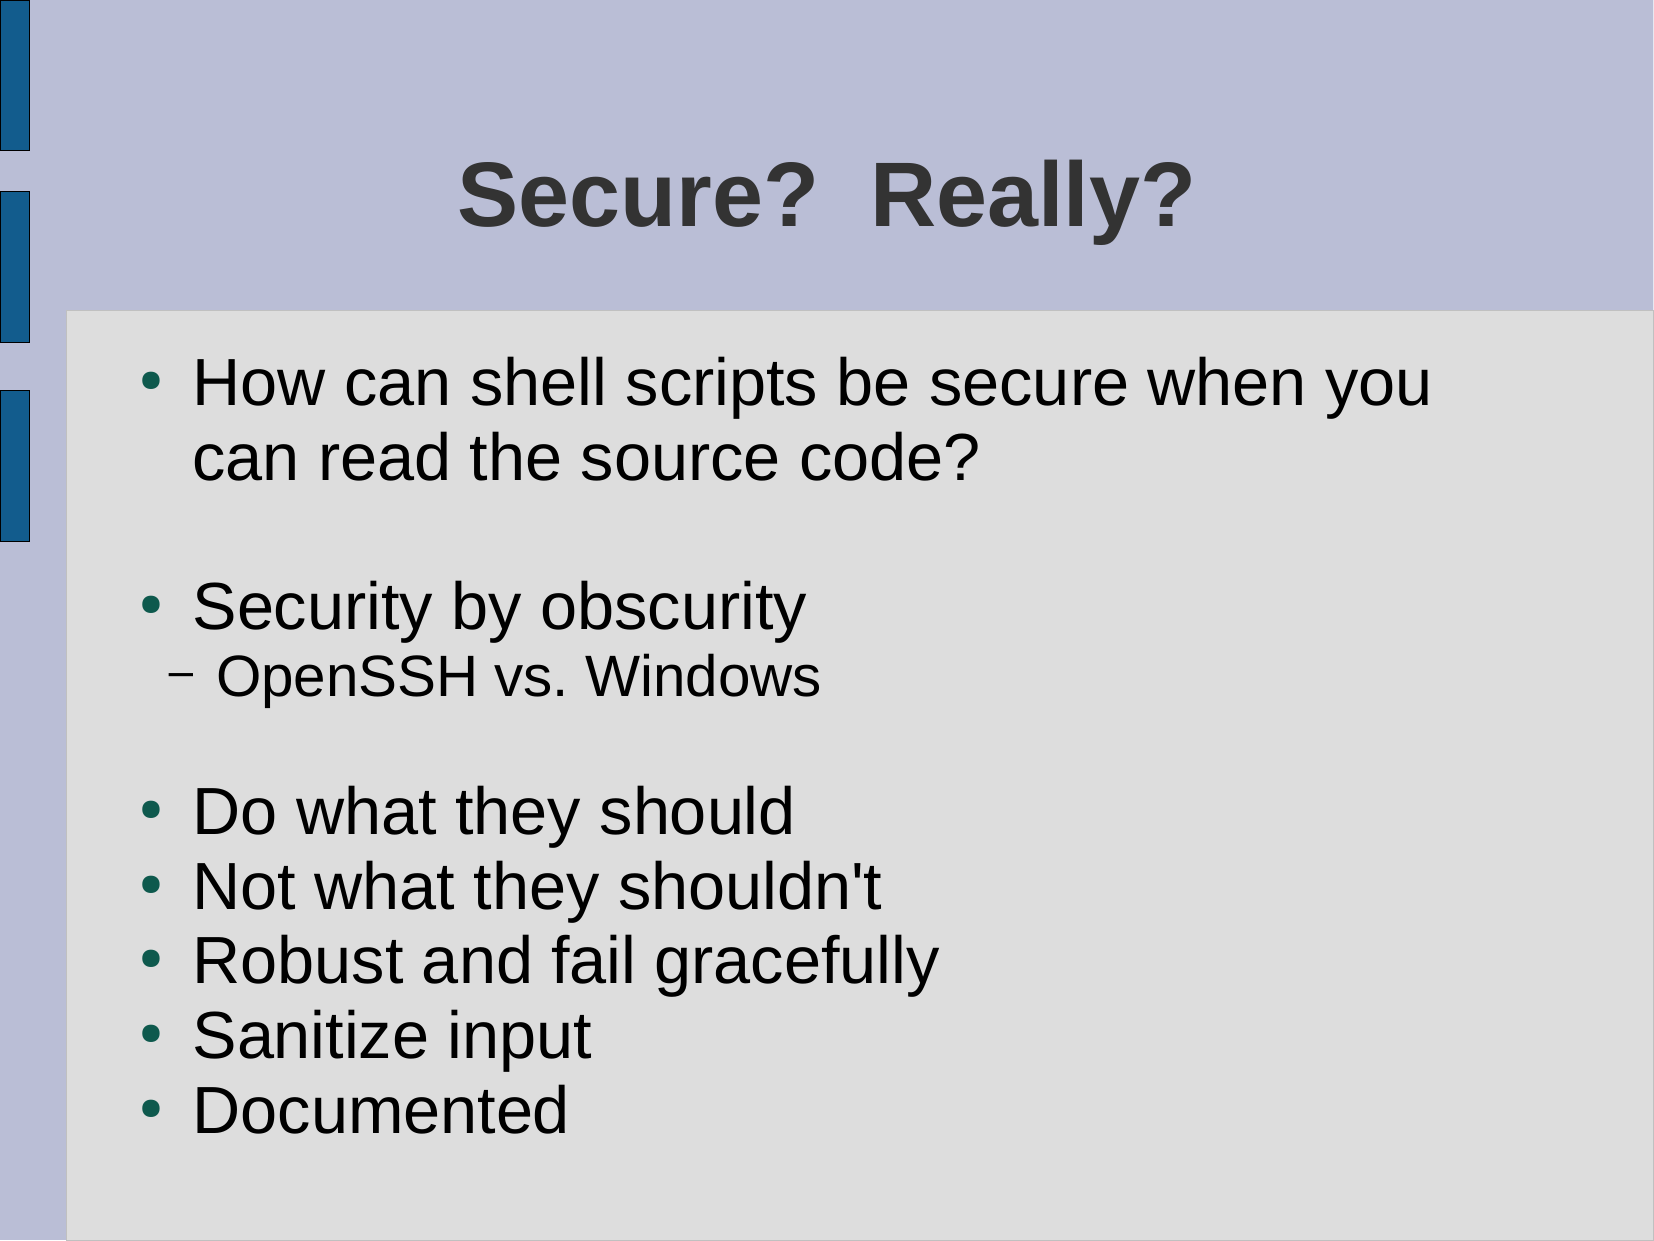

# Secure? Really?
How can shell scripts be secure when you
can read the source code?
Security by obscurity
OpenSSH vs. Windows
Do what they should
Not what they shouldn't
Robust and fail gracefully
Sanitize input
Documented